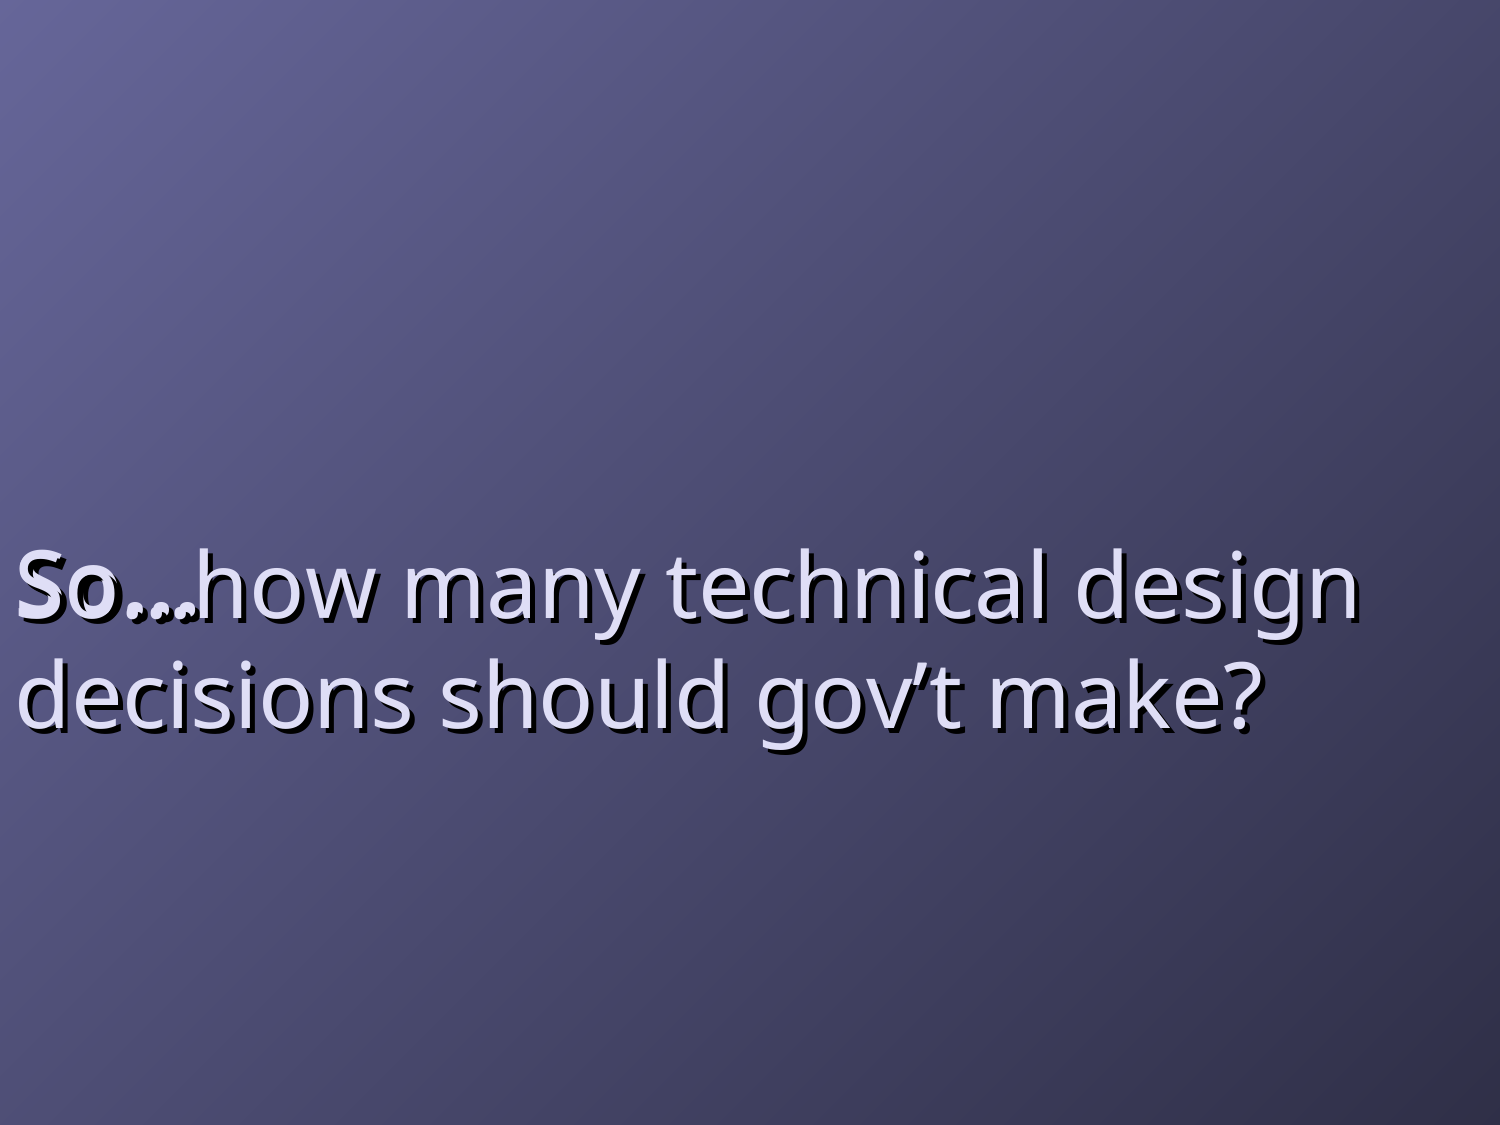

# So…
So…how many technical design
decisions should gov’t make?